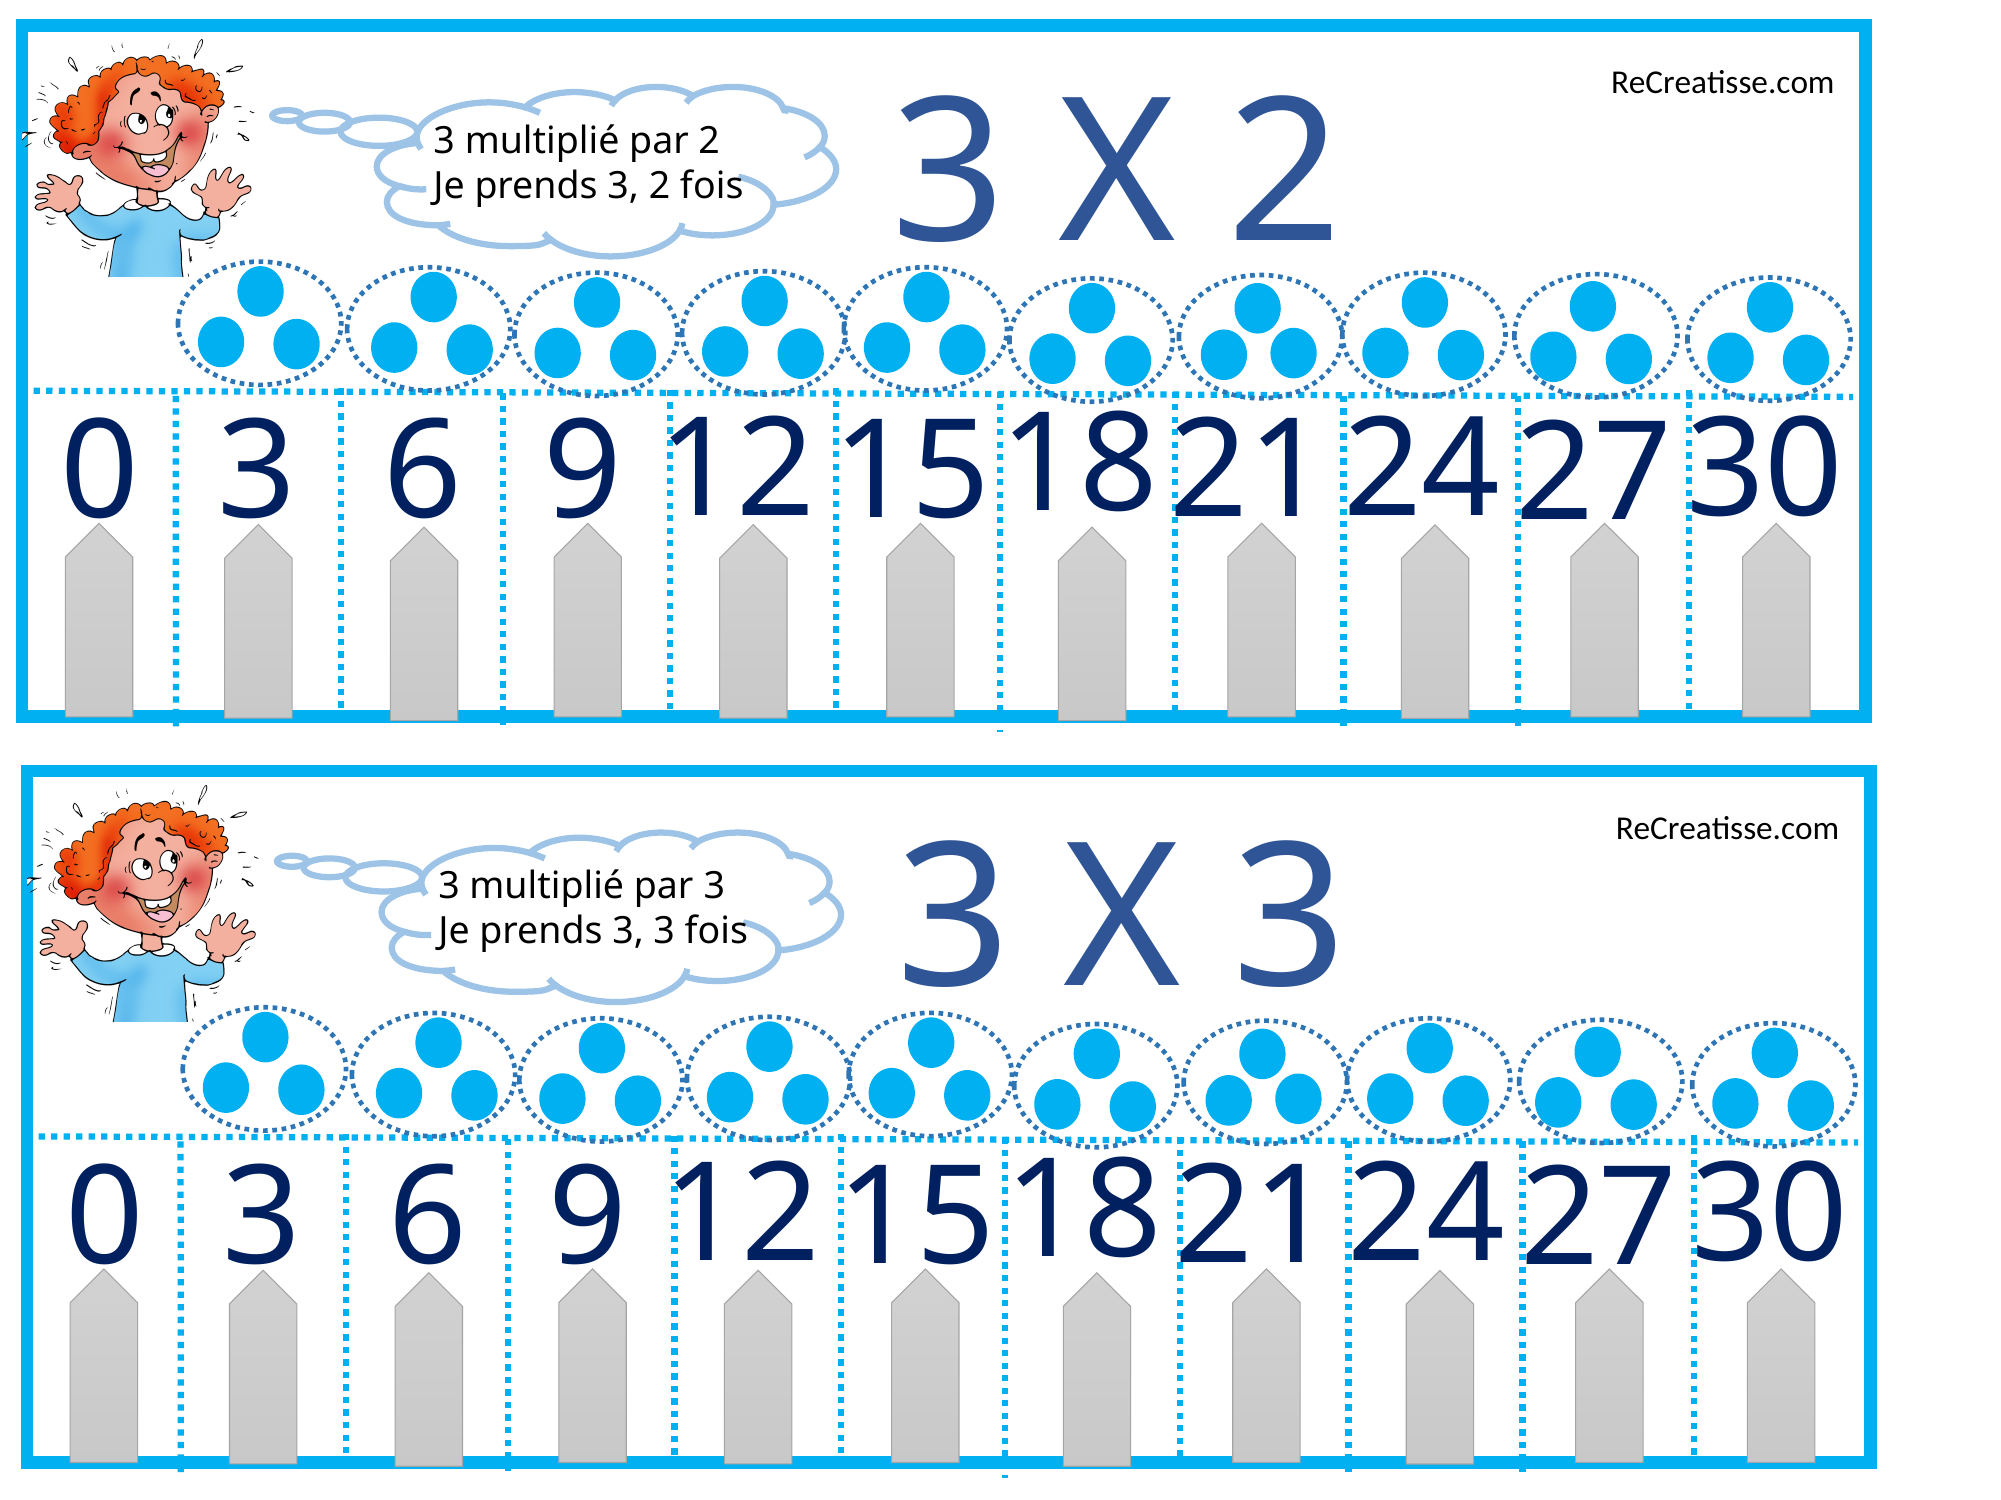

3 X 2
ReCreatisse.com
3 multiplié par 2
Je prends 3, 2 fois
18
12
24
30
21
0
3
6
15
9
27
3 X 3
ReCreatisse.com
3 multiplié par 3
Je prends 3, 3 fois
18
12
24
30
21
0
3
6
15
9
27